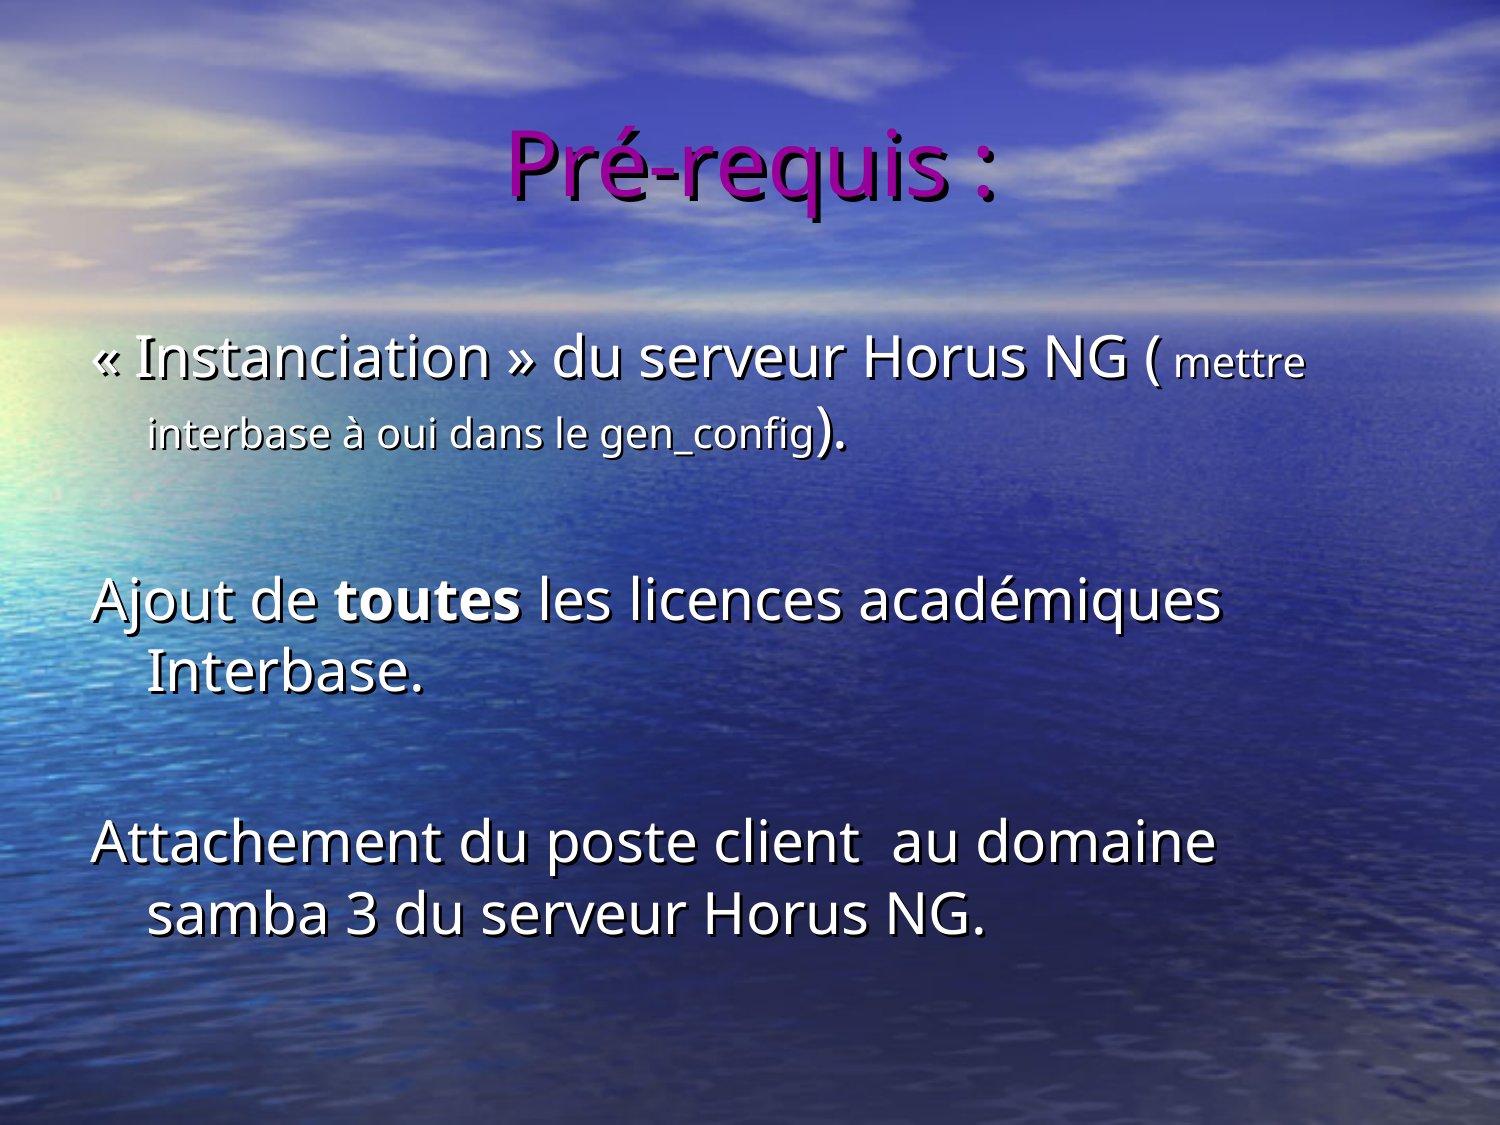

# Pré-requis :
« Instanciation » du serveur Horus NG ( mettre interbase à oui dans le gen_config).
Ajout de toutes les licences académiques Interbase.
Attachement du poste client au domaine samba 3 du serveur Horus NG.